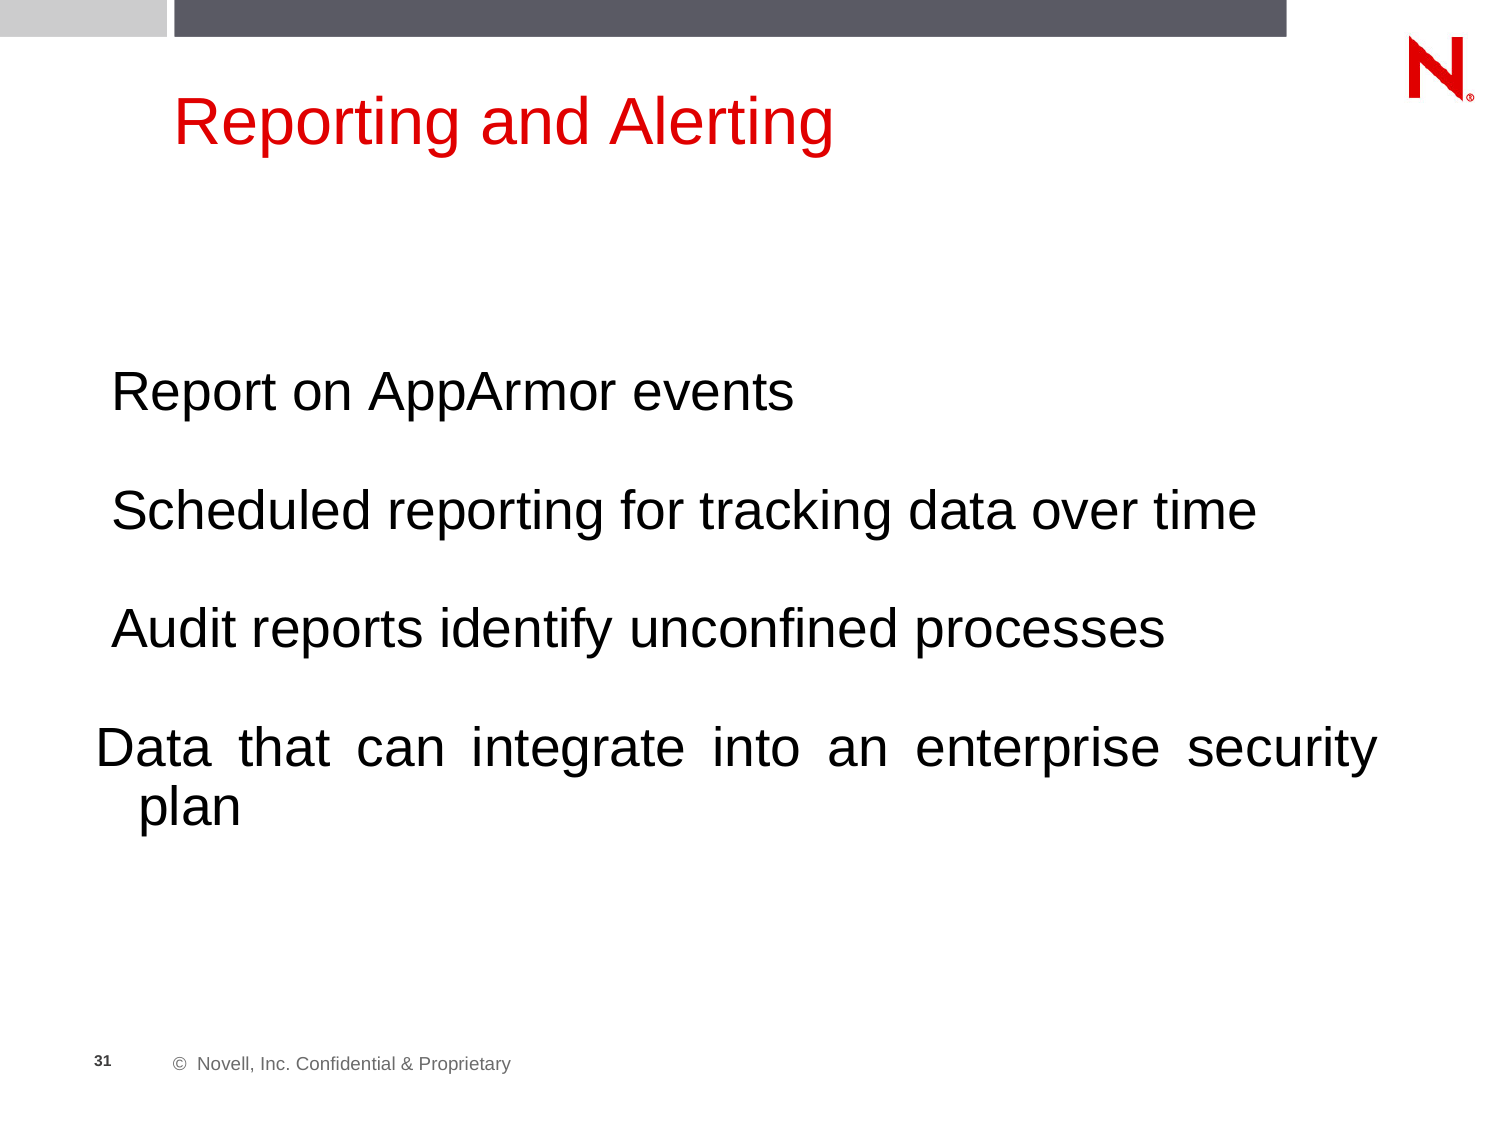

# Reporting and Alerting
 Report on AppArmor events
 Scheduled reporting for tracking data over time
 Audit reports identify unconfined processes
Data that can integrate into an enterprise security plan